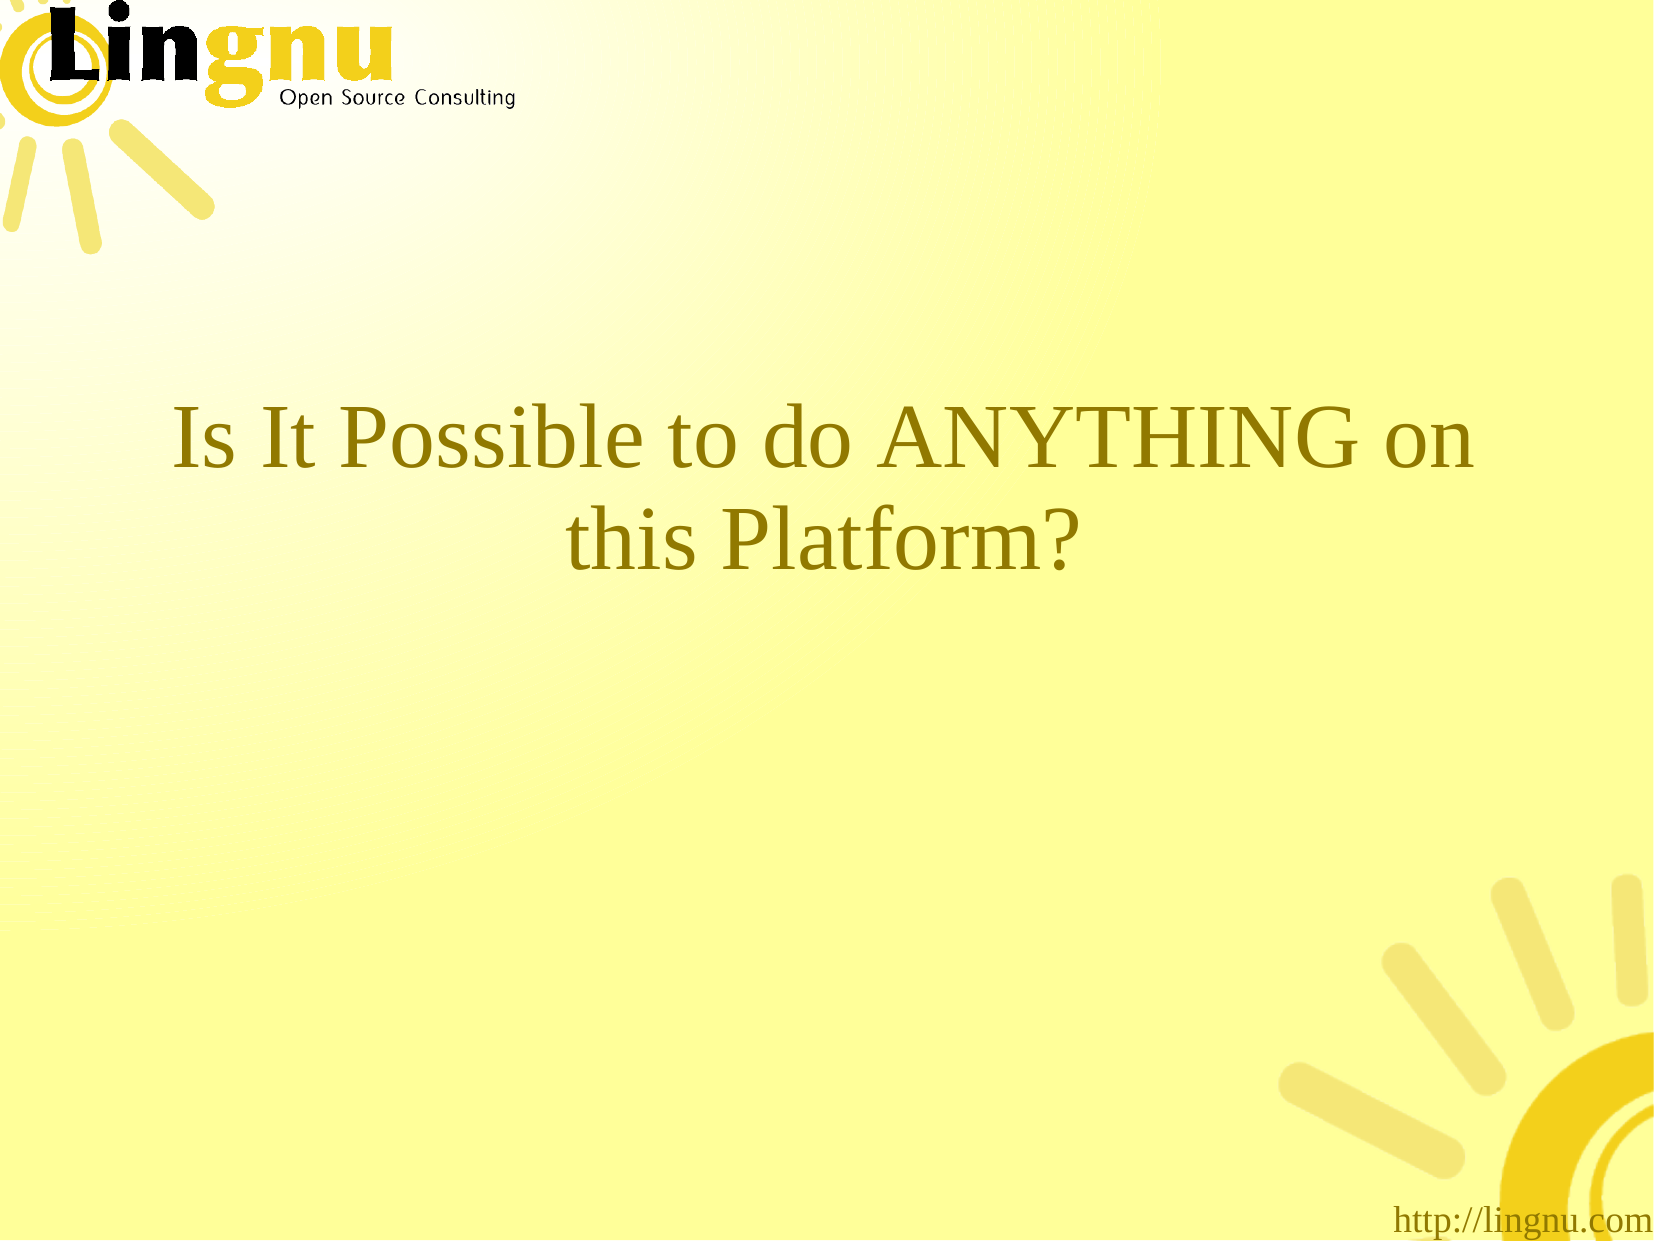

# Is It Possible to do ANYTHING on this Platform?